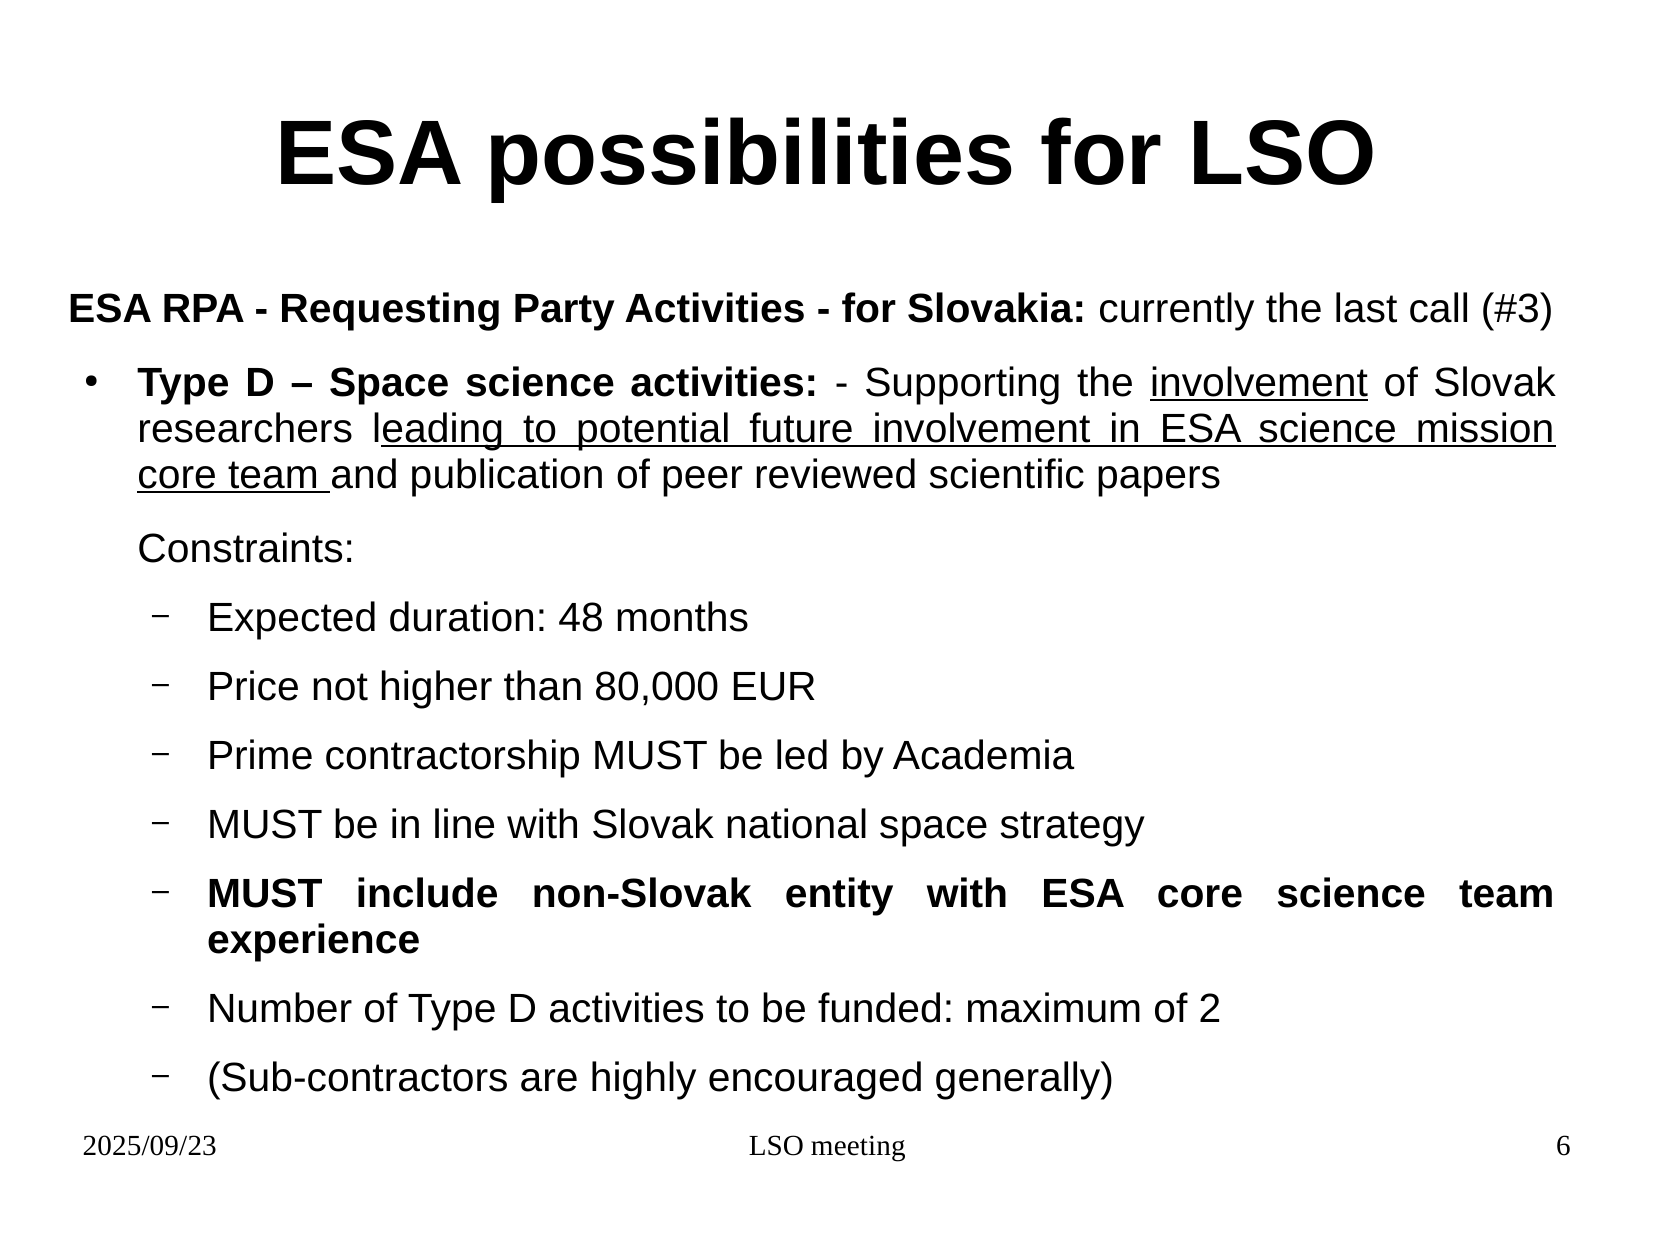

# ESA possibilities for LSO
ESA RPA - Requesting Party Activities - for Slovakia: currently the last call (#3)
Type D – Space science activities: - Supporting the involvement of Slovak researchers leading to potential future involvement in ESA science mission core team and publication of peer reviewed scientific papers
Constraints:
Expected duration: 48 months
Price not higher than 80,000 EUR
Prime contractorship MUST be led by Academia
MUST be in line with Slovak national space strategy
MUST include non-Slovak entity with ESA core science team experience
Number of Type D activities to be funded: maximum of 2
(Sub-contractors are highly encouraged generally)
2025/09/23
LSO meeting
6